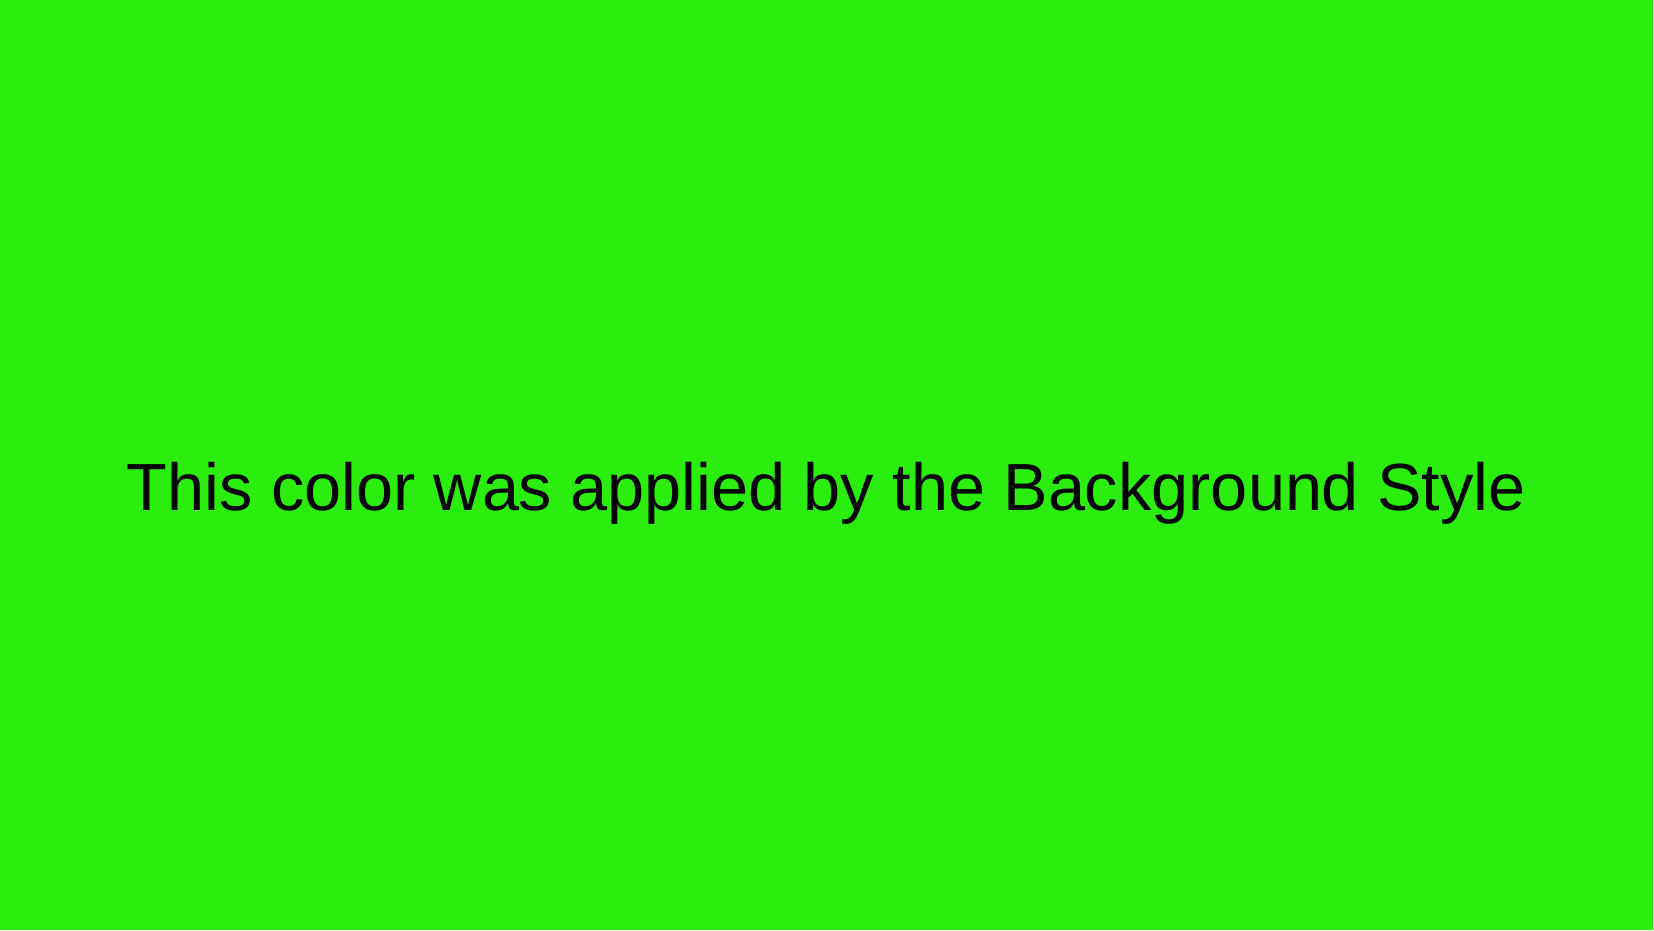

#
This color was applied by the Background Style